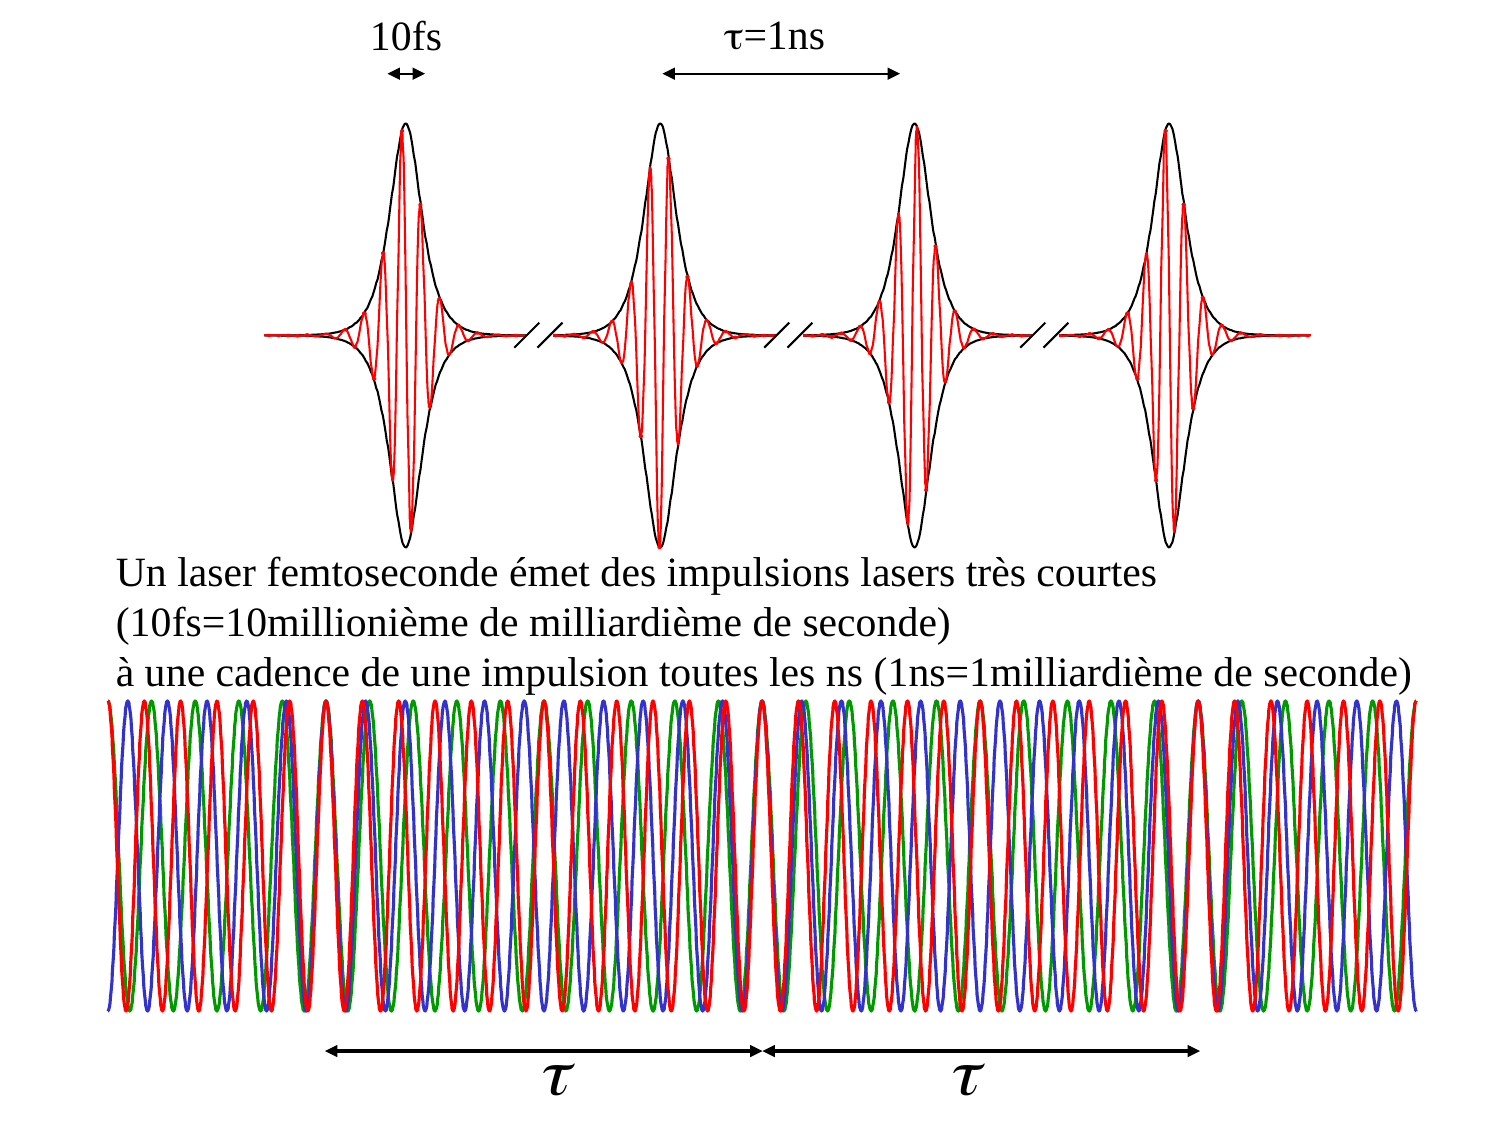

=1ns
10fs
Un laser femtoseconde émet des impulsions lasers très courtes
(10fs=10millionième de milliardième de seconde)
à une cadence de une impulsion toutes les ns (1ns=1milliardième de seconde)